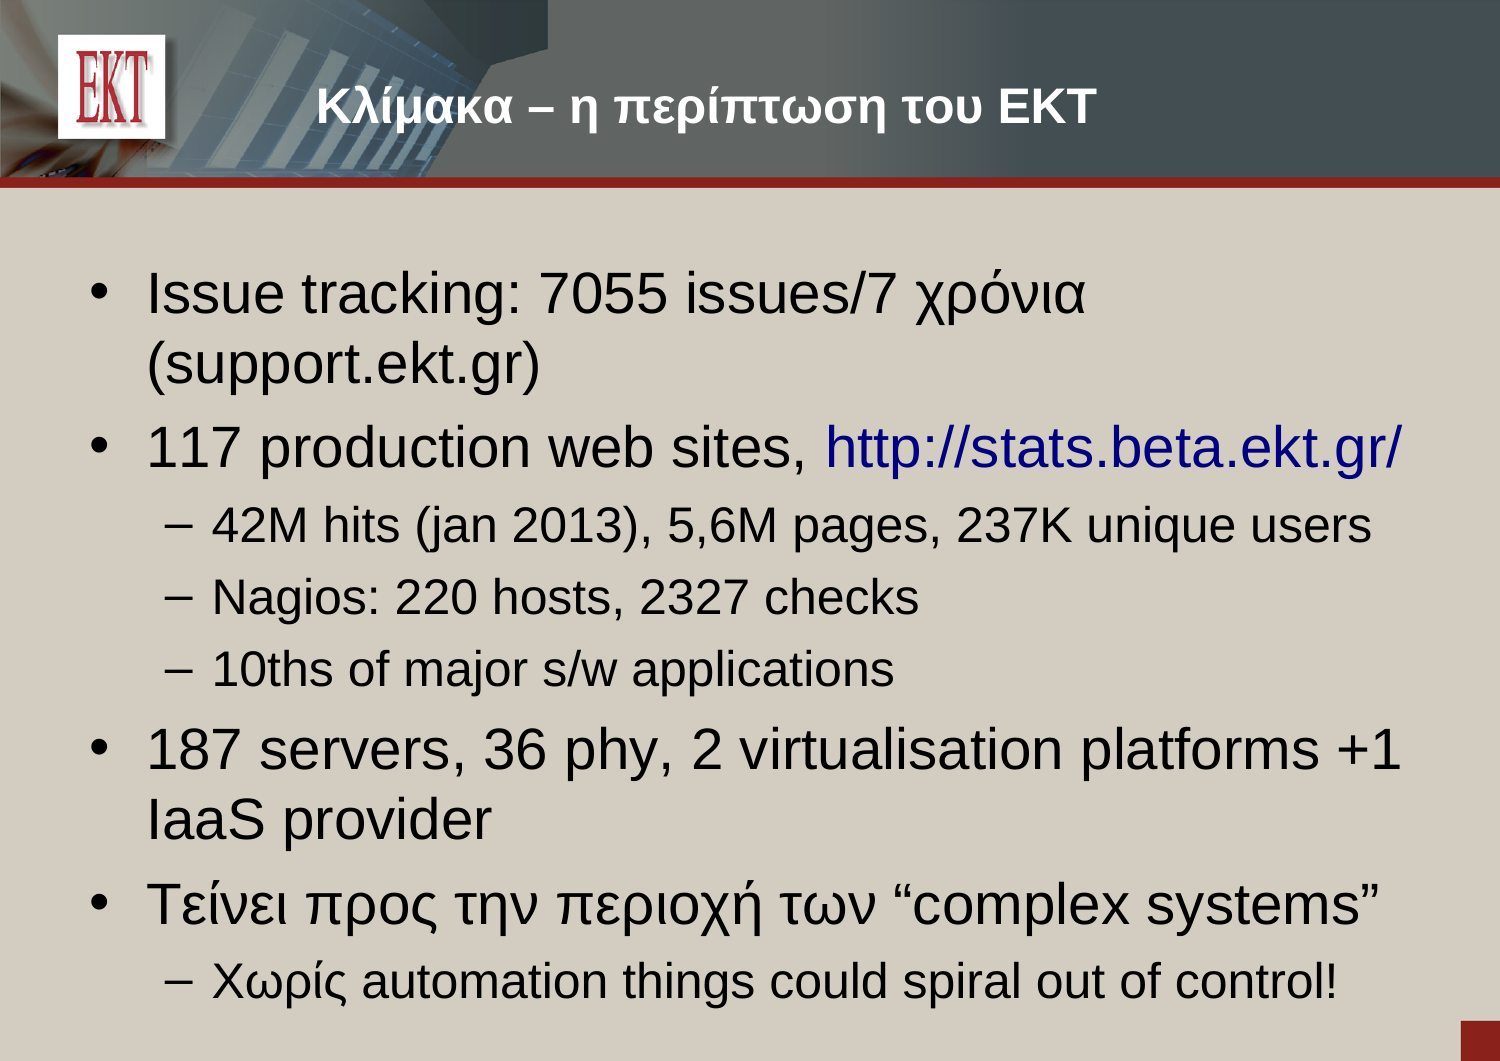

# Κλίμακα – η περίπτωση του ΕΚΤ
Issue tracking: 7055 issues/7 χρόνια (support.ekt.gr)
117 production web sites, http://stats.beta.ekt.gr/
42M hits (jan 2013), 5,6M pages, 237K unique users
Nagios: 220 hosts, 2327 checks
10ths of major s/w applications
187 servers, 36 phy, 2 virtualisation platforms +1 IaaS provider
Τείνει προς την περιοχή των “complex systems”
Χωρίς automation things could spiral out of control!